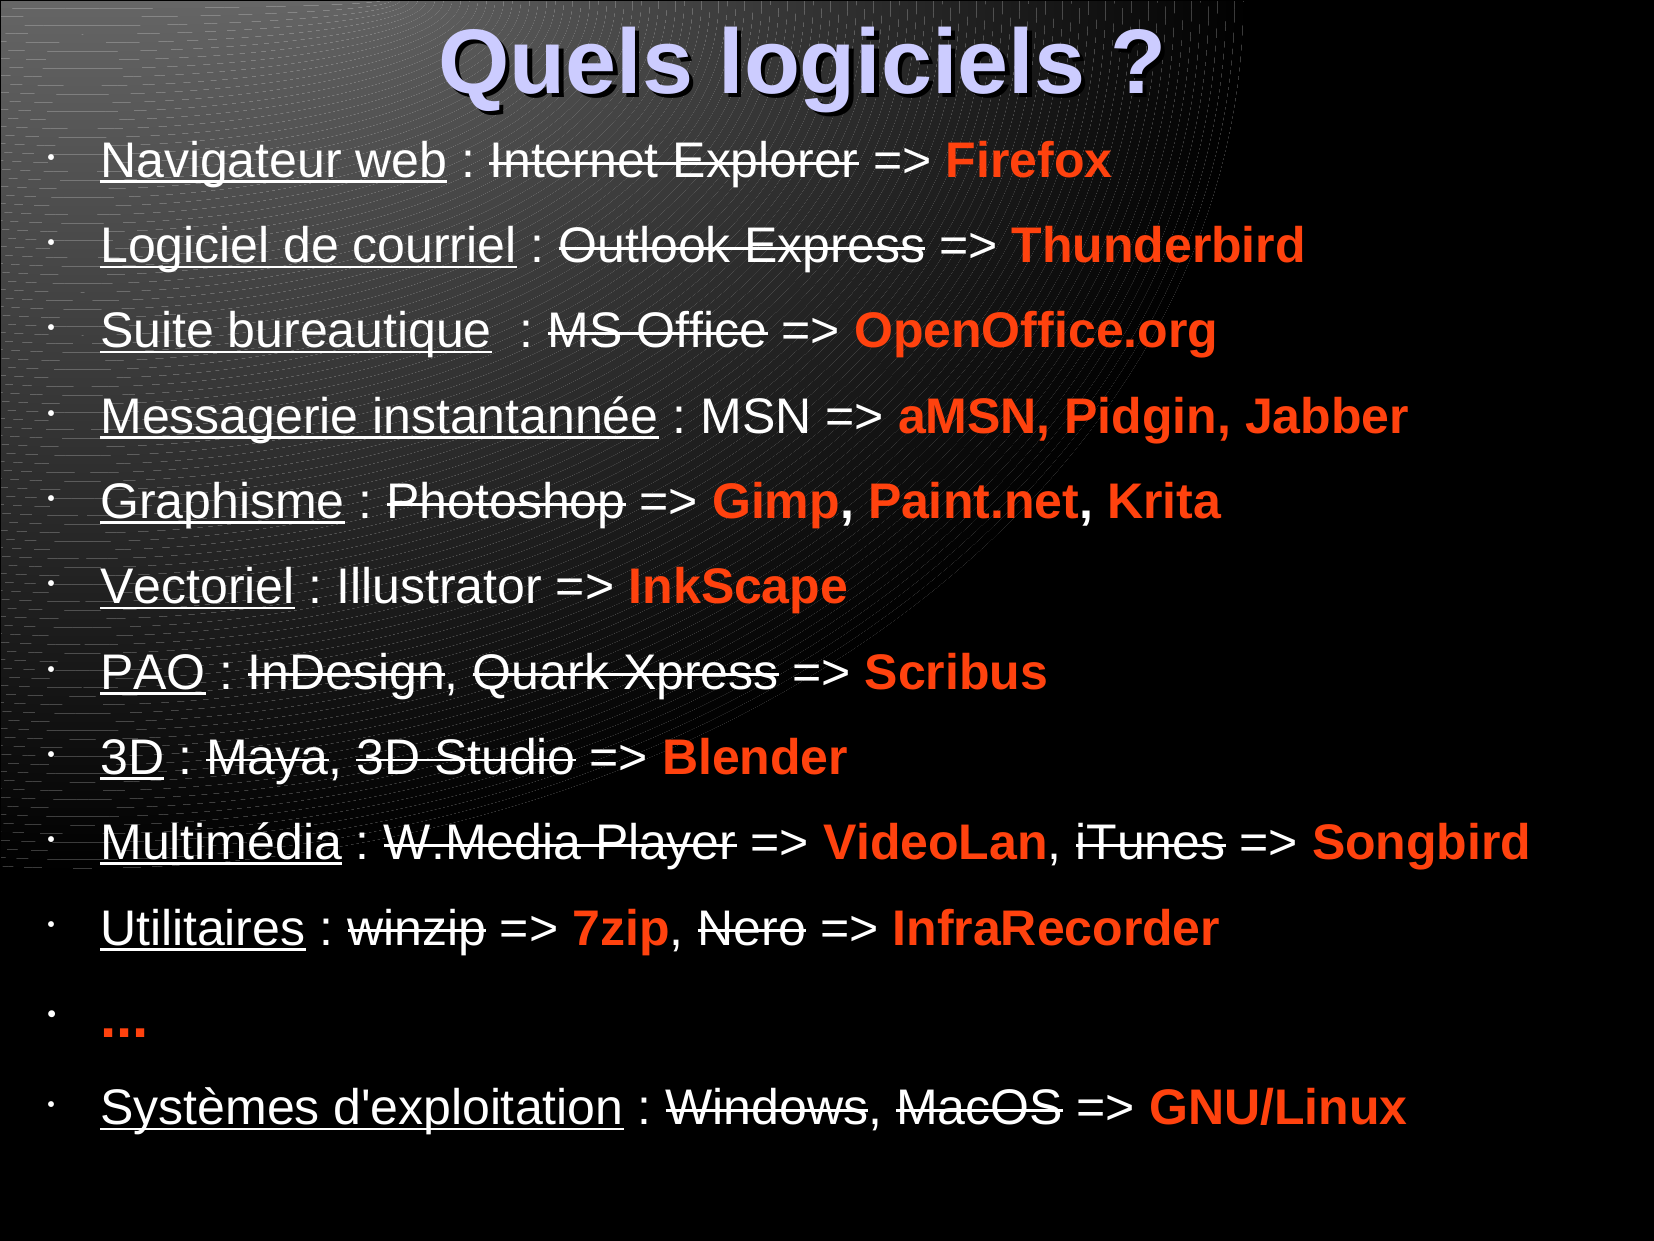

# Quels logiciels ?
Navigateur web : Internet Explorer => Firefox
Logiciel de courriel : Outlook Express => Thunderbird
Suite bureautique : MS Office => OpenOffice.org
Messagerie instantannée : MSN => aMSN, Pidgin, Jabber
Graphisme : Photoshop => Gimp, Paint.net, Krita
Vectoriel : Illustrator => InkScape
PAO : InDesign, Quark Xpress => Scribus
3D : Maya, 3D Studio => Blender
Multimédia : W.Media Player => VideoLan, iTunes => Songbird
Utilitaires : winzip => 7zip, Nero => InfraRecorder
...
Systèmes d'exploitation : Windows, MacOS => GNU/Linux